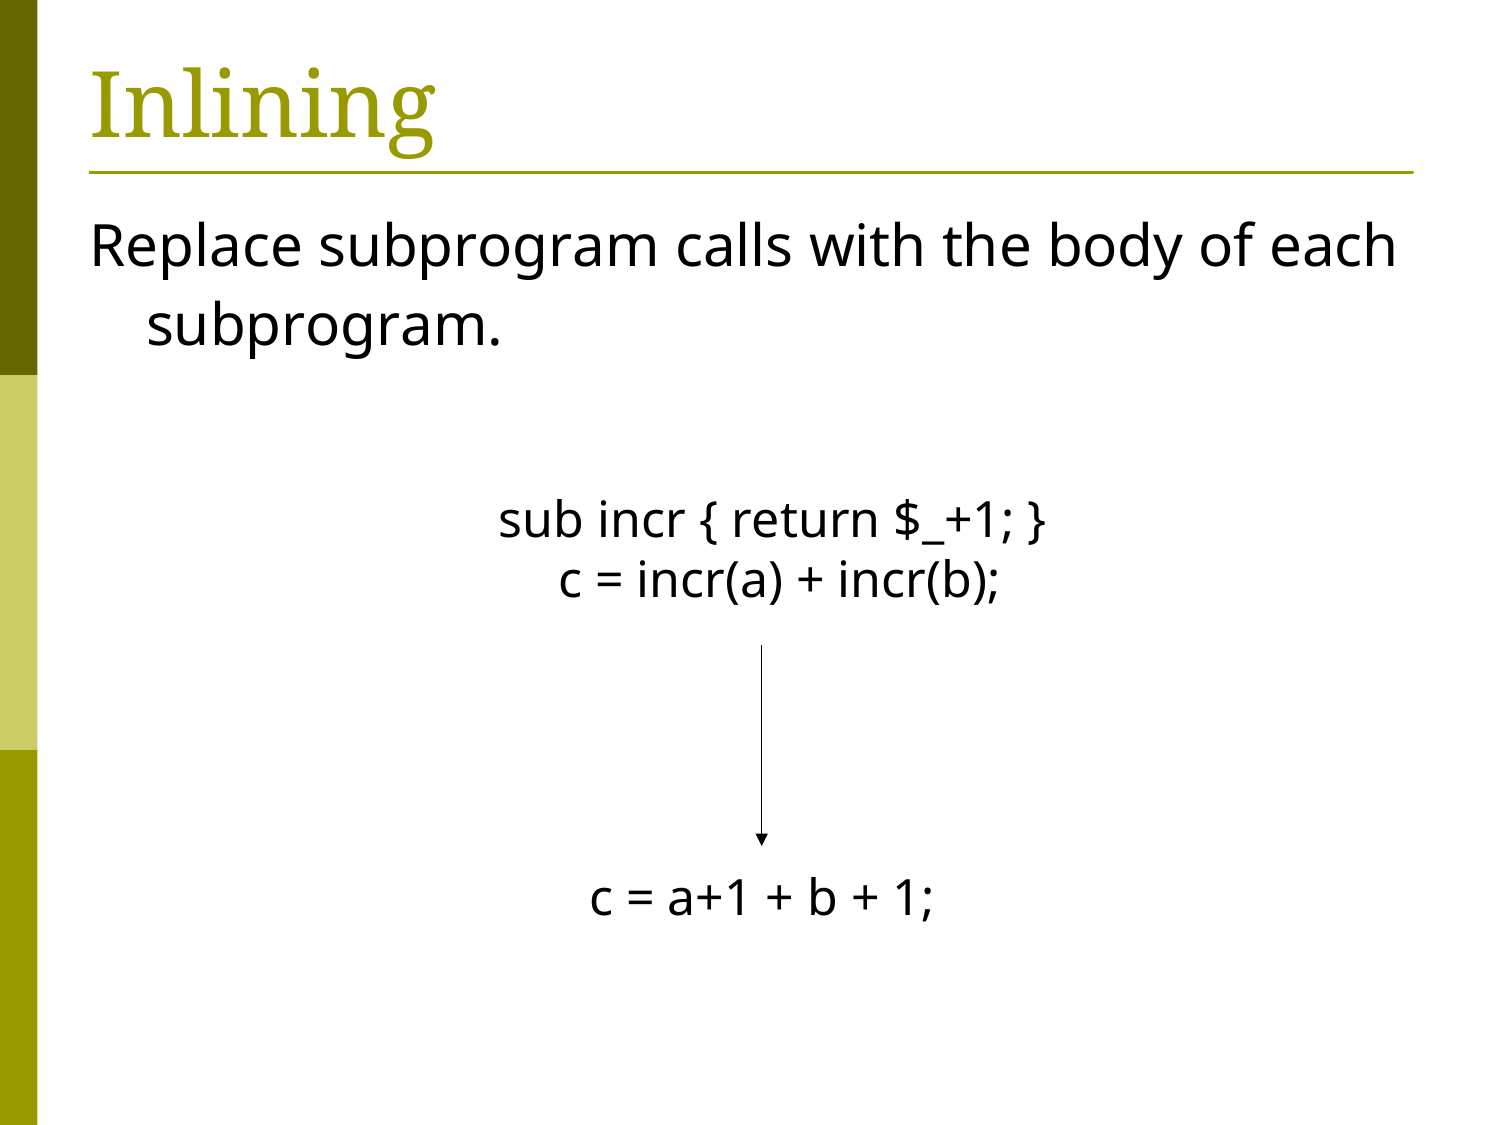

# Inlining
Replace subprogram calls with the body of each subprogram.
sub incr { return $_+1; }
c = incr(a) + incr(b);
c = a+1 + b + 1;